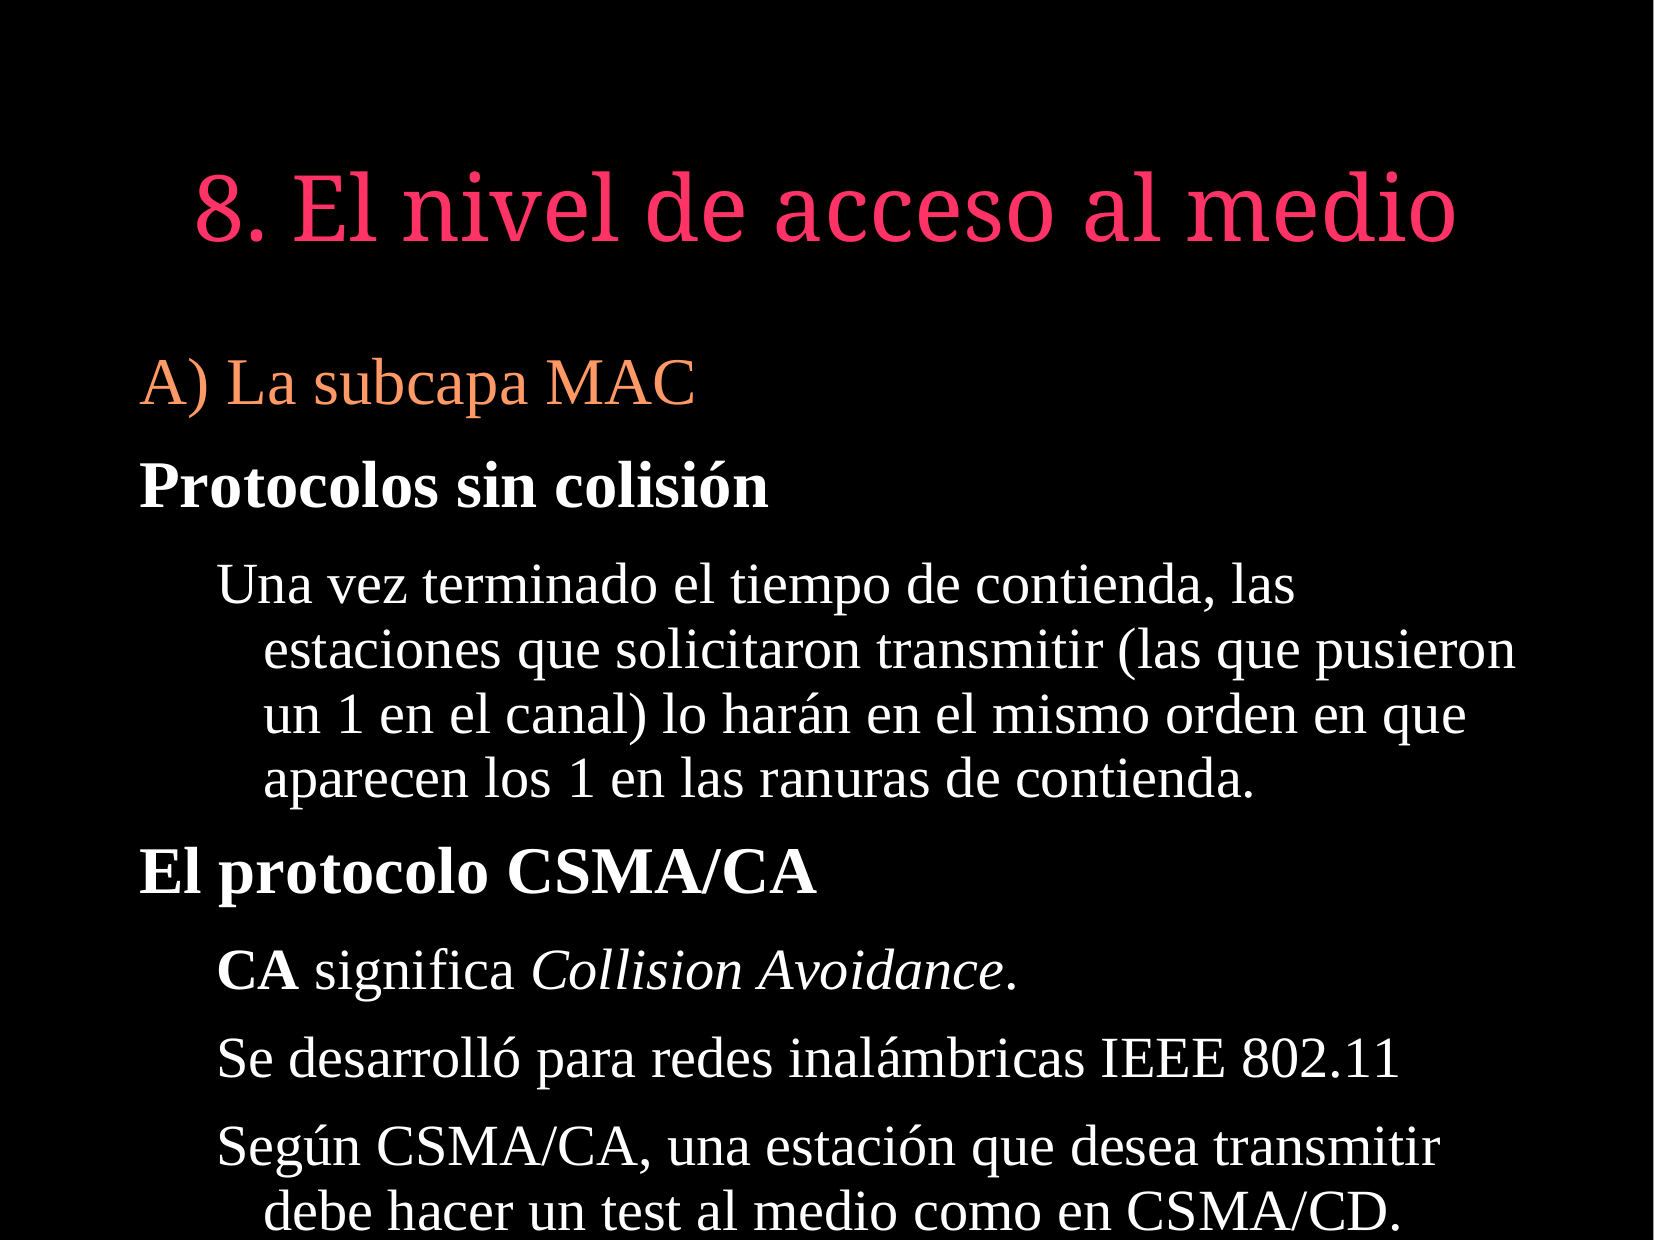

# 8. El nivel de acceso al medio
A) La subcapa MAC
Protocolos sin colisión
Una vez terminado el tiempo de contienda, las estaciones que solicitaron transmitir (las que pusieron un 1 en el canal) lo harán en el mismo orden en que aparecen los 1 en las ranuras de contienda.
El protocolo CSMA/CA
CA significa Collision Avoidance.
Se desarrolló para redes inalámbricas IEEE 802.11
Según CSMA/CA, una estación que desea transmitir debe hacer un test al medio como en CSMA/CD.